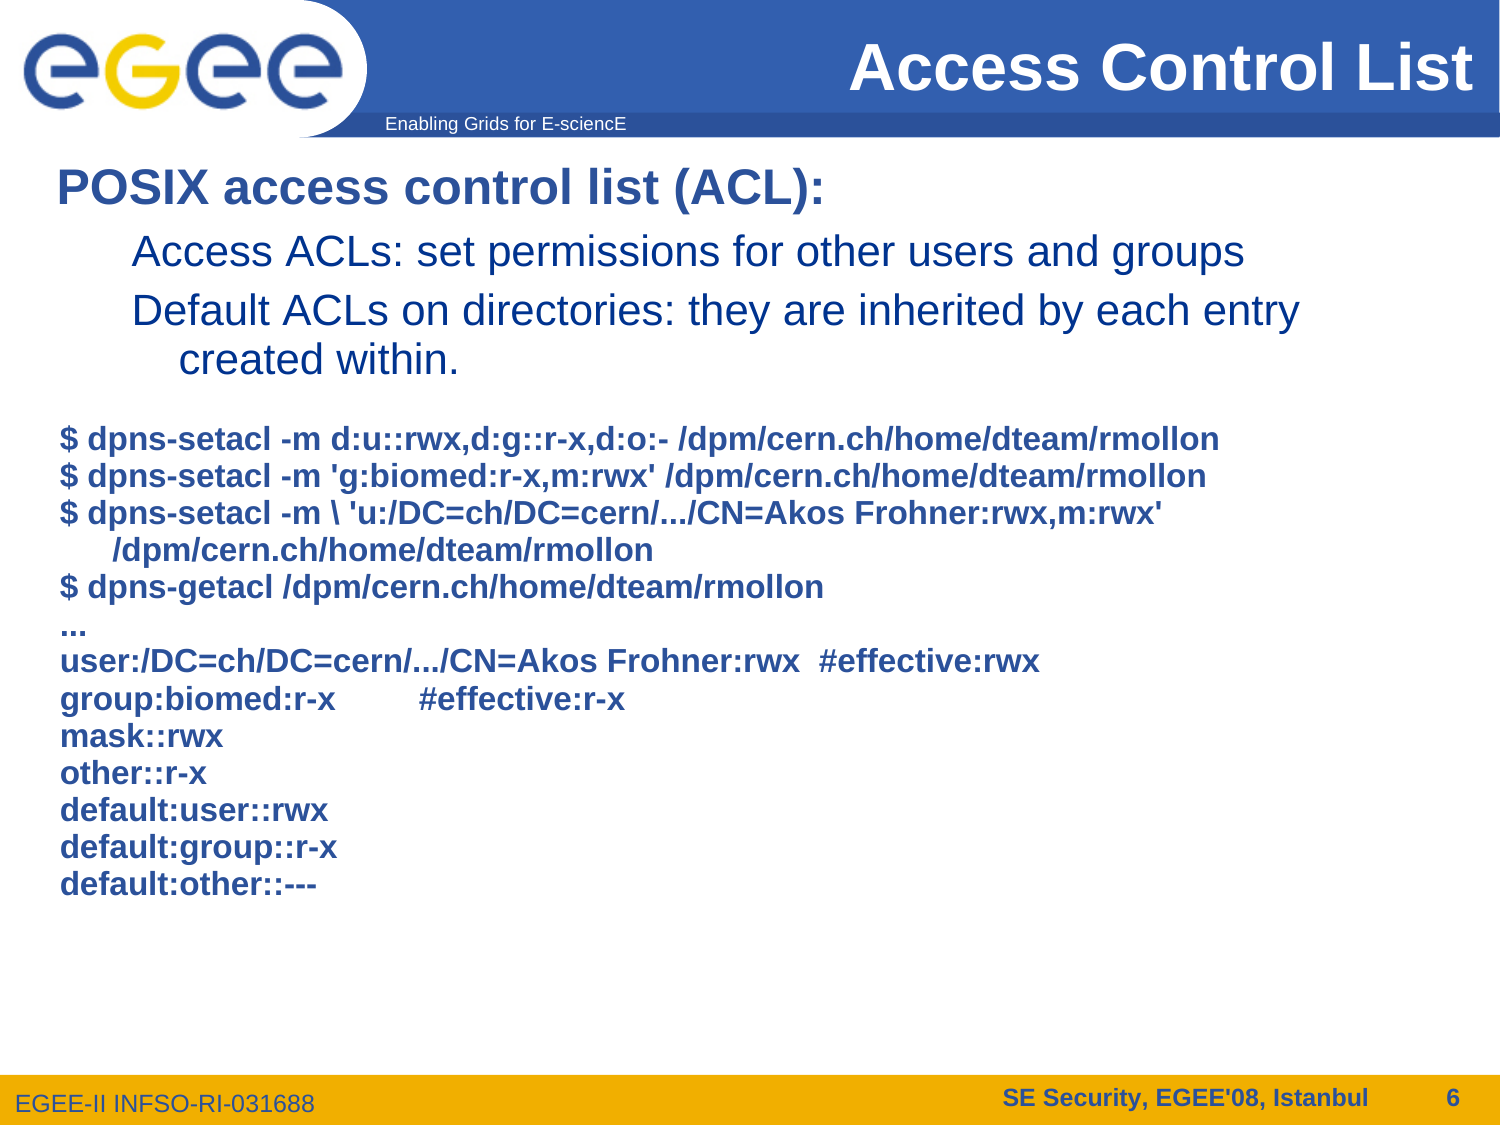

# Access Control List
POSIX access control list (ACL):
Access ACLs: set permissions for other users and groups
Default ACLs on directories: they are inherited by each entry created within.
$ dpns-setacl -m d:u::rwx,d:g::r-x,d:o:- /dpm/cern.ch/home/dteam/rmollon
$ dpns-setacl -m 'g:biomed:r-x,m:rwx' /dpm/cern.ch/home/dteam/rmollon
$ dpns-setacl -m \ 'u:/DC=ch/DC=cern/.../CN=Akos Frohner:rwx,m:rwx' /dpm/cern.ch/home/dteam/rmollon
$ dpns-getacl /dpm/cern.ch/home/dteam/rmollon
...
user:/DC=ch/DC=cern/.../CN=Akos Frohner:rwx #effective:rwx
group:biomed:r-x #effective:r-x
mask::rwx
other::r-x
default:user::rwx
default:group::r-x
default:other::---
SE Security, EGEE'08, Istanbul
6